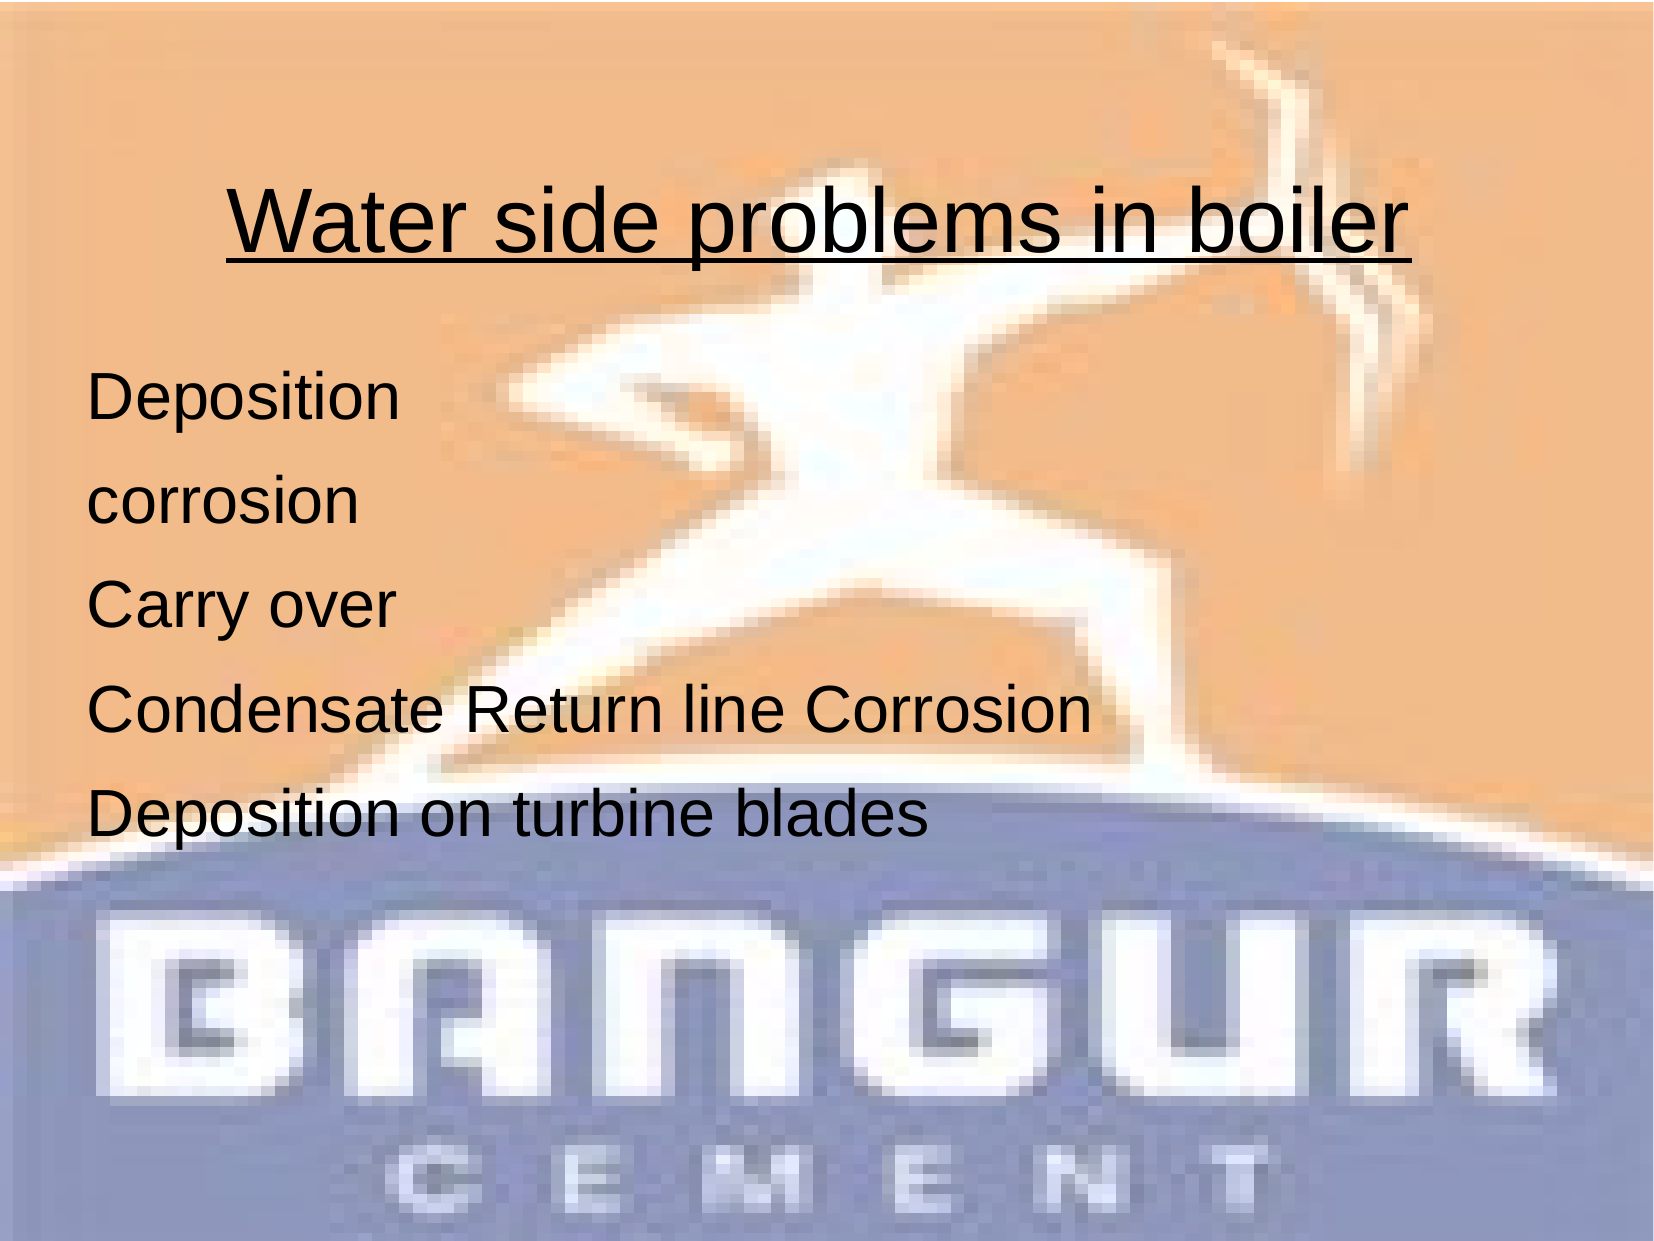

# Water side problems in boiler
Deposition
corrosion
Carry over
Condensate Return line Corrosion
Deposition on turbine blades